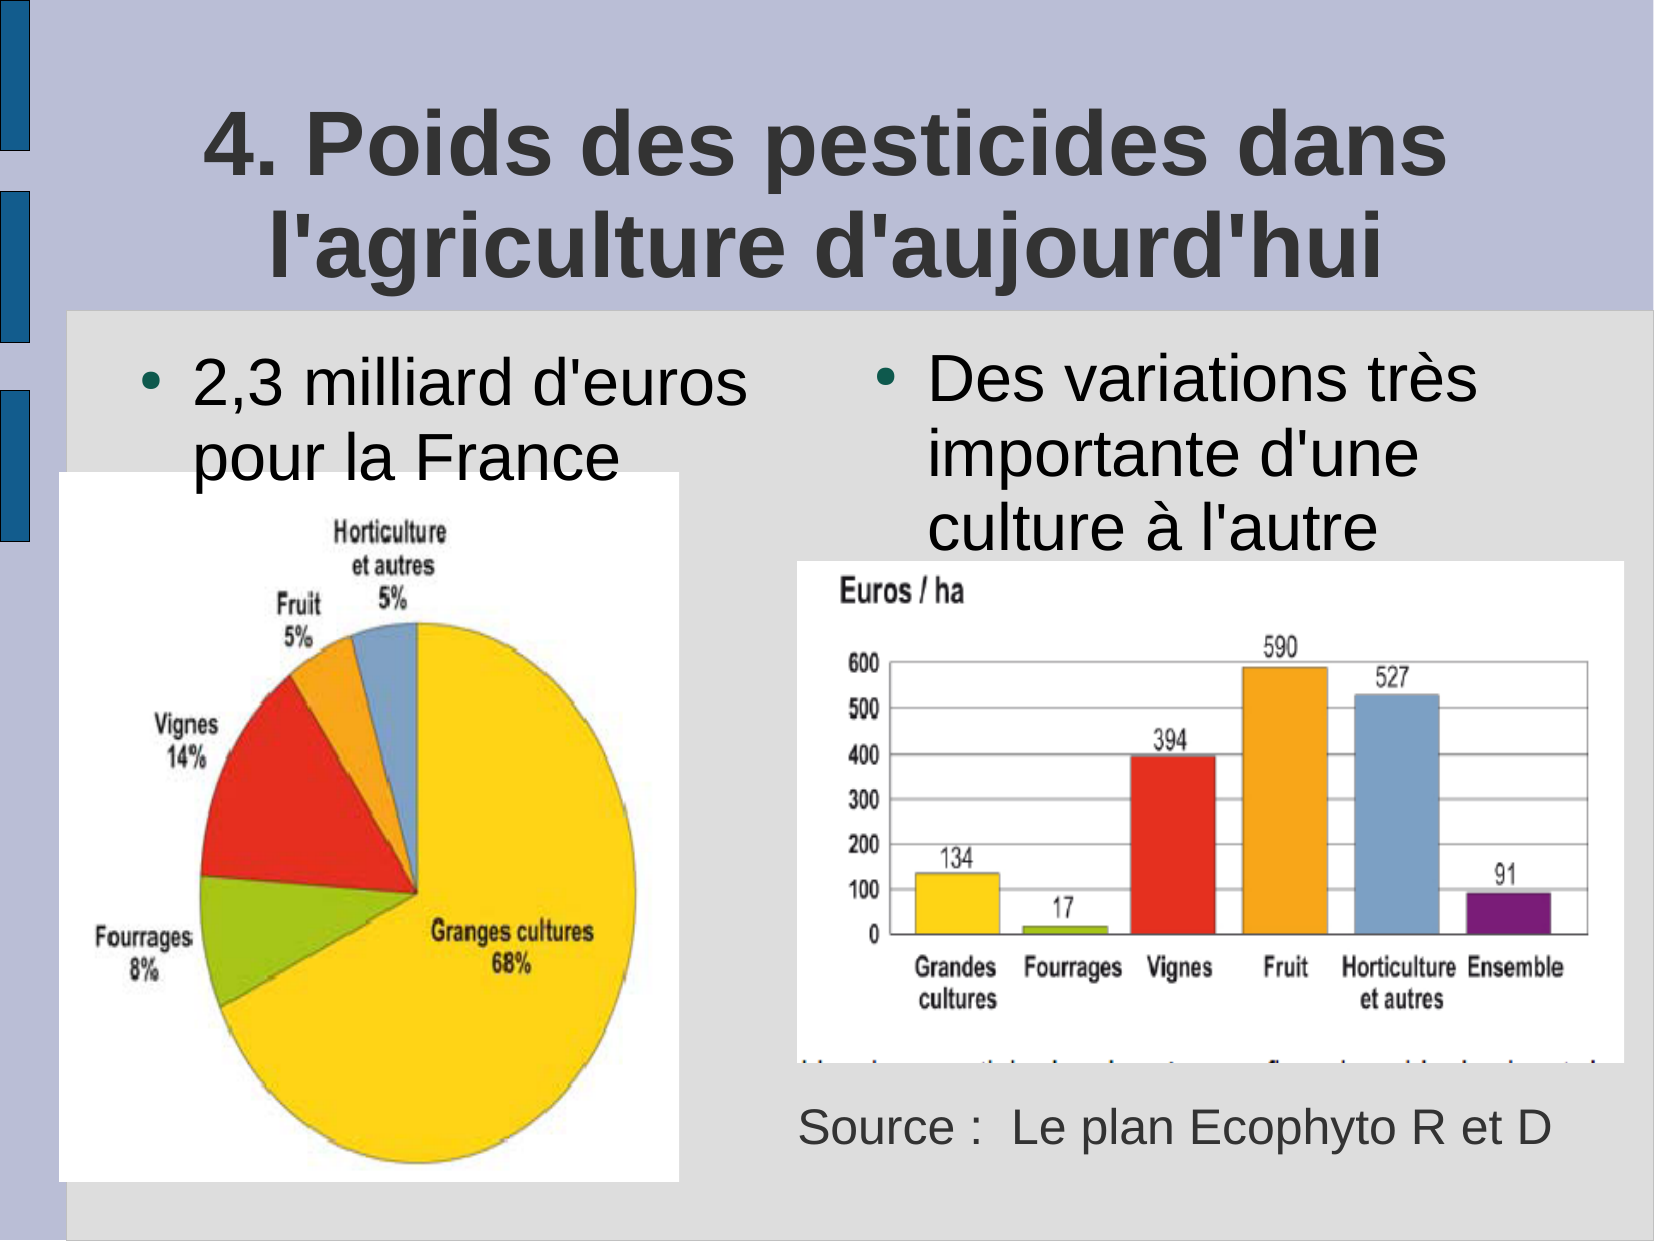

# 4. Poids des pesticides dans l'agriculture d'aujourd'hui
Des variations très importante d'une culture à l'autre
2,3 milliard d'euros pour la France
Source : Le plan Ecophyto R et D